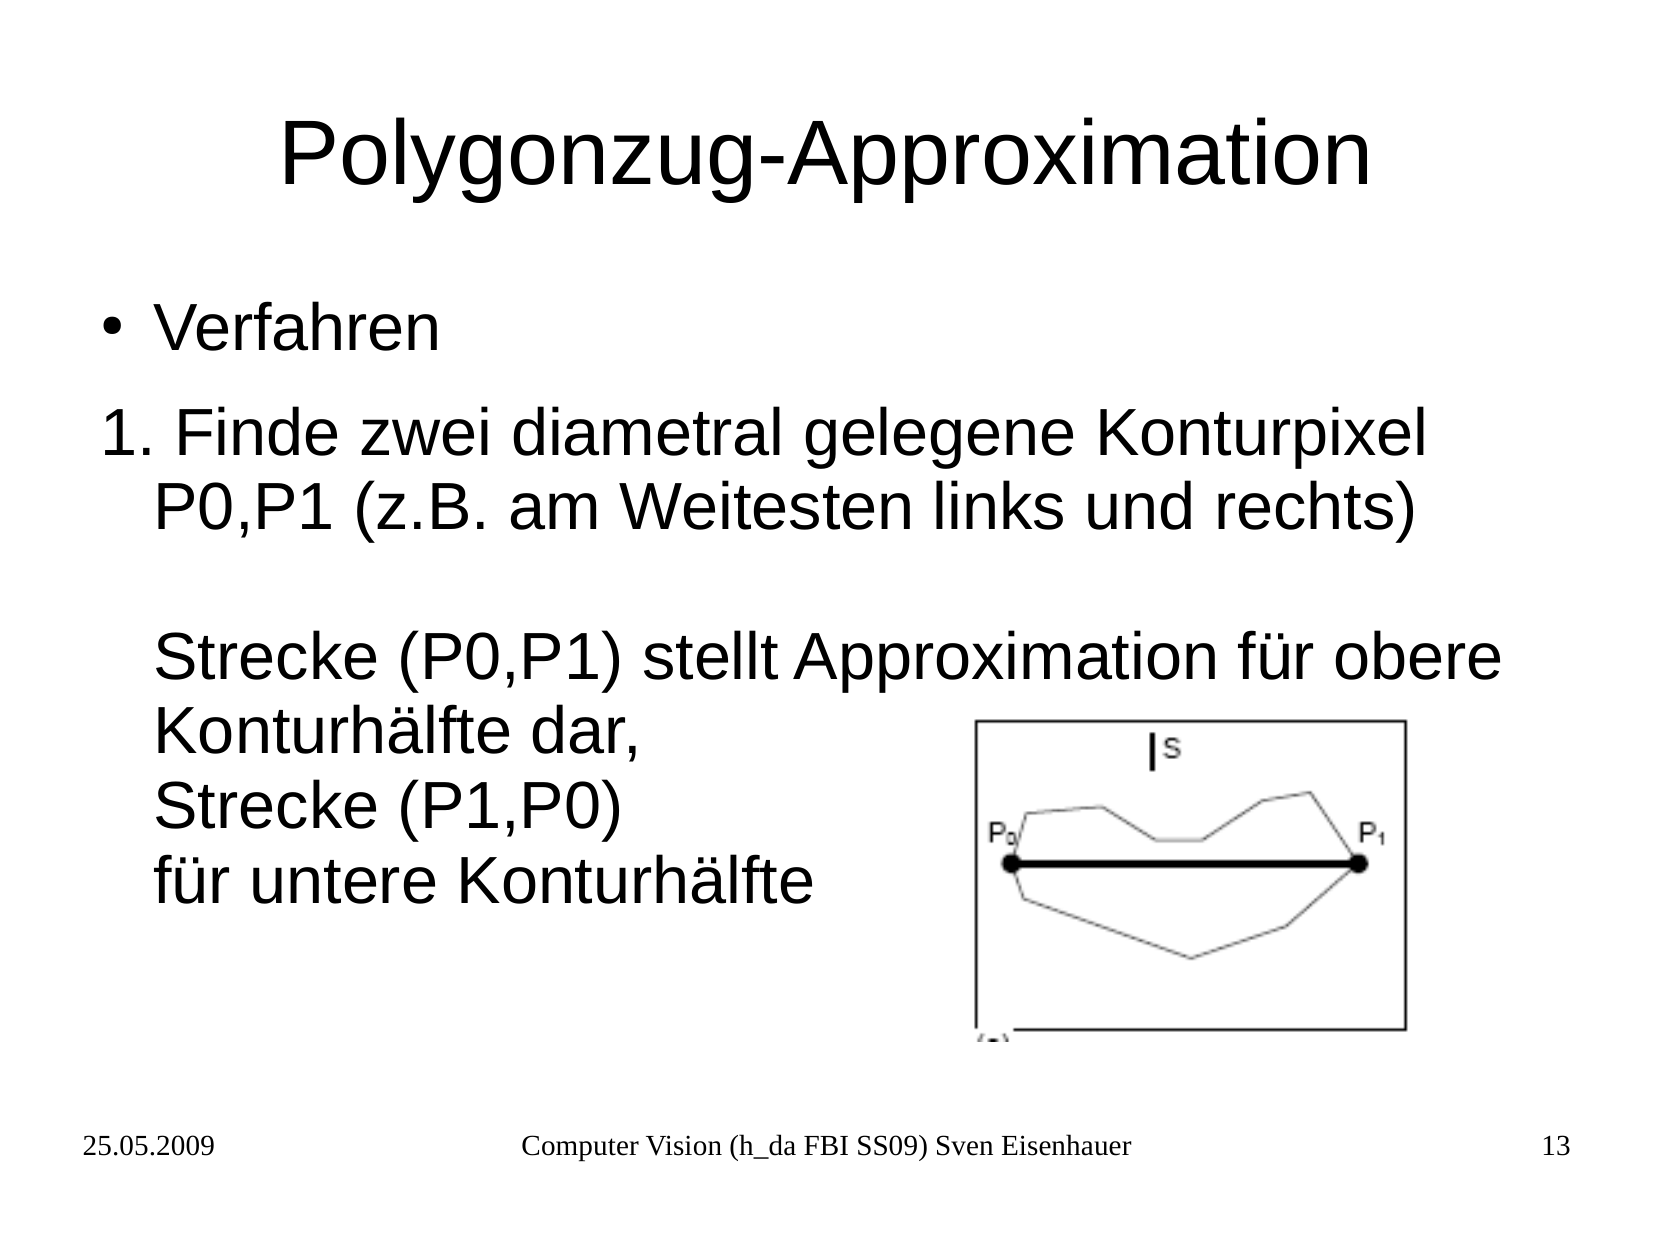

# Polygonzug-Approximation
Verfahren
 Finde zwei diametral gelegene Konturpixel P0,P1 (z.B. am Weitesten links und rechts)
Strecke (P0,P1) stellt Approximation für obere Konturhälfte dar,
Strecke (P1,P0)
für untere Konturhälfte
25.05.2009
Computer Vision (h_da FBI SS09) Sven Eisenhauer
13